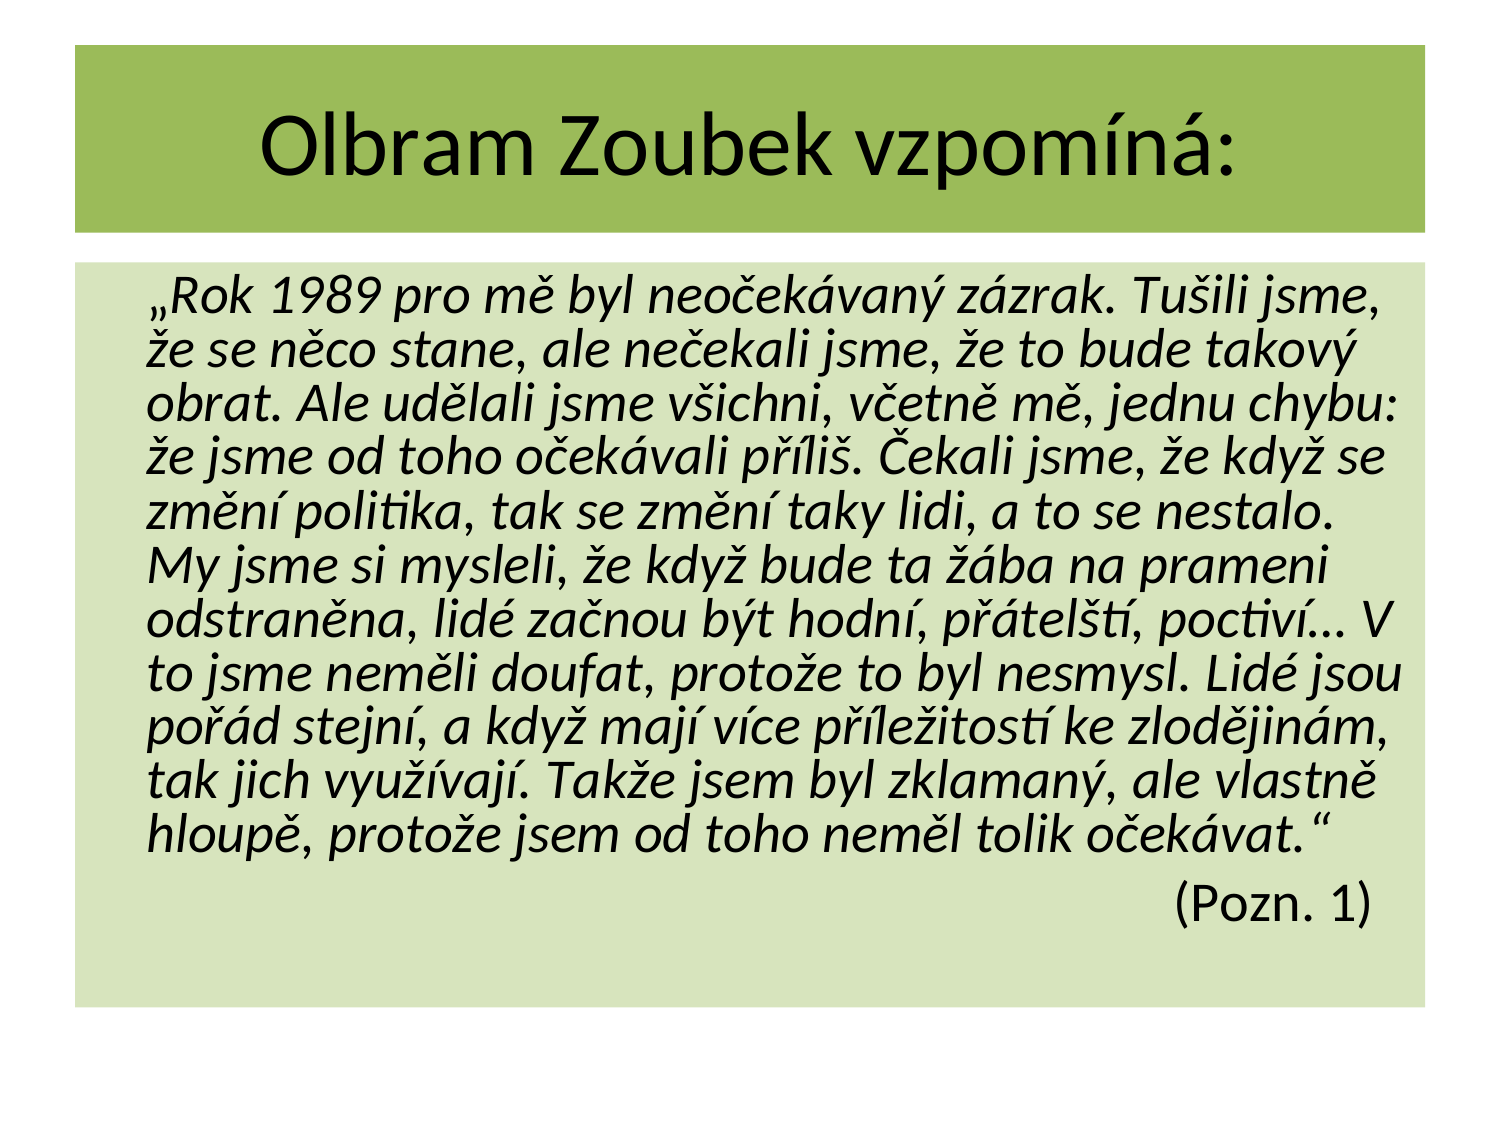

# Olbram Zoubek vzpomíná:
	„Rok 1989 pro mě byl neočekávaný zázrak. Tušili jsme, že se něco stane, ale nečekali jsme, že to bude takový obrat. Ale udělali jsme všichni, včetně mě, jednu chybu: že jsme od toho očekávali příliš. Čekali jsme, že když se změní politika, tak se změní taky lidi, a to se nestalo. My jsme si mysleli, že když bude ta žába na prameni odstraněna, lidé začnou být hodní, přátelští, poctiví… V to jsme neměli doufat, protože to byl nesmysl. Lidé jsou pořád stejní, a když mají více příležitostí ke zlodějinám, tak jich využívají. Takže jsem byl zklamaný, ale vlastně hloupě, protože jsem od toho neměl tolik očekávat.“
 (Pozn. 1)